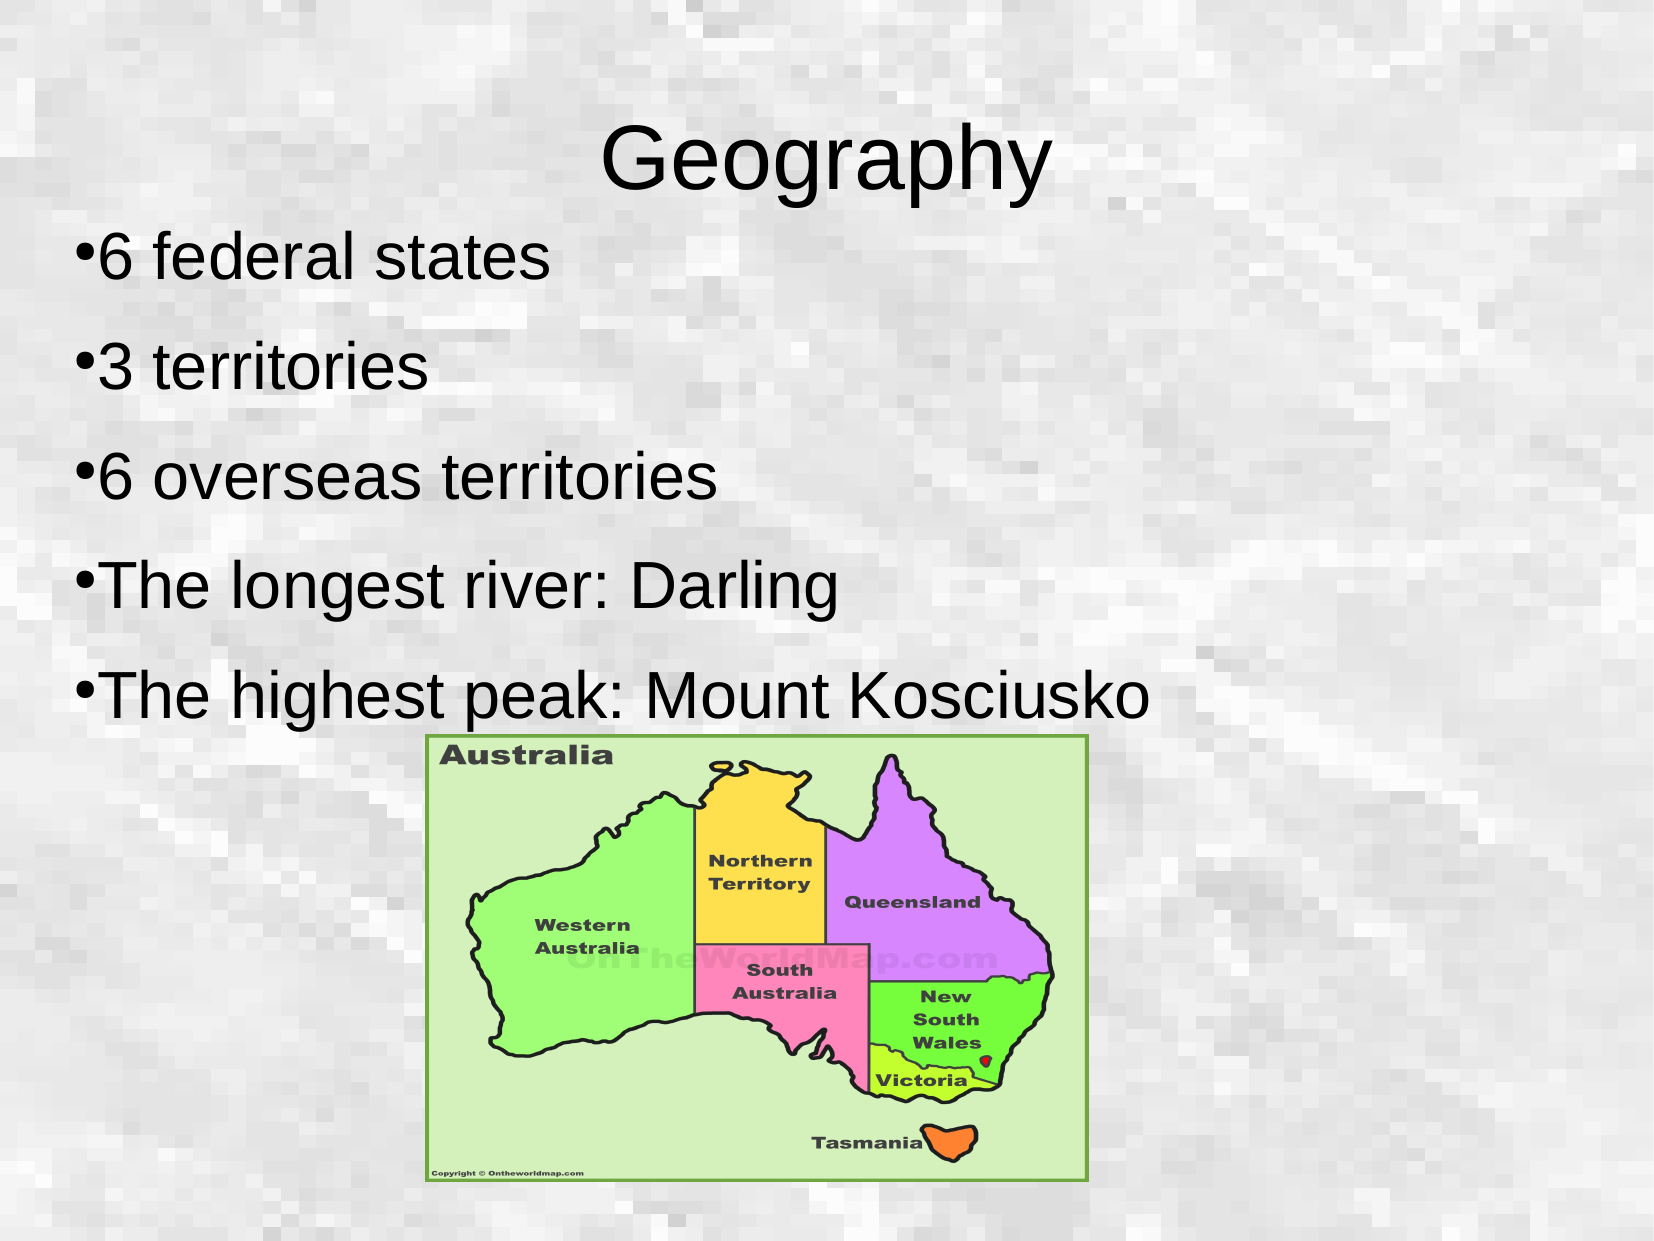

# Geography
6 federal states
3 territories
6 overseas territories
The longest river: Darling
The highest peak: Mount Kosciusko